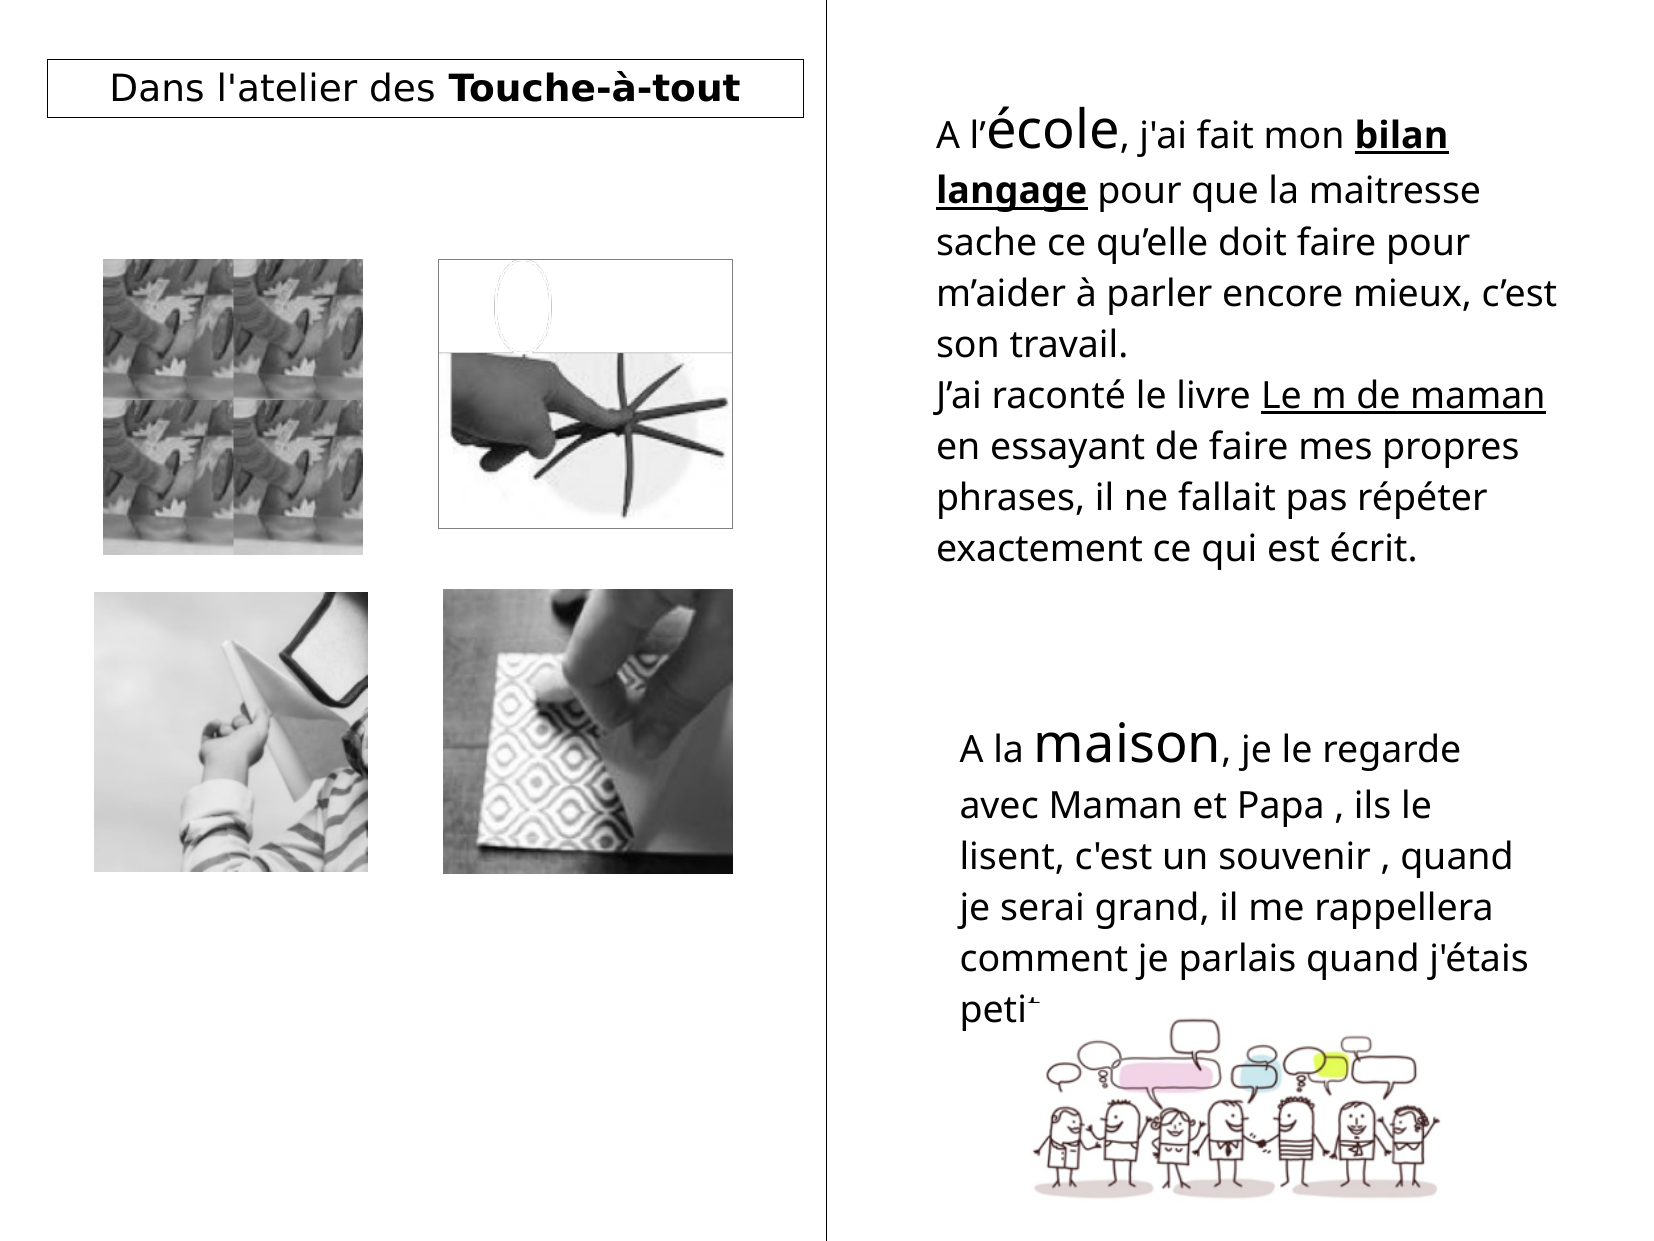

Dans l'atelier des Touche-à-tout
A l’école, j'ai fait mon bilan langage pour que la maitresse sache ce qu’elle doit faire pour
m’aider à parler encore mieux, c’est son travail.
J’ai raconté le livre Le m de maman en essayant de faire mes propres phrases, il ne fallait pas répéter exactement ce qui est écrit.
A la maison, je le regarde avec Maman et Papa , ils le lisent, c'est un souvenir , quand je serai grand, il me rappellera comment je parlais quand j'étais petit.